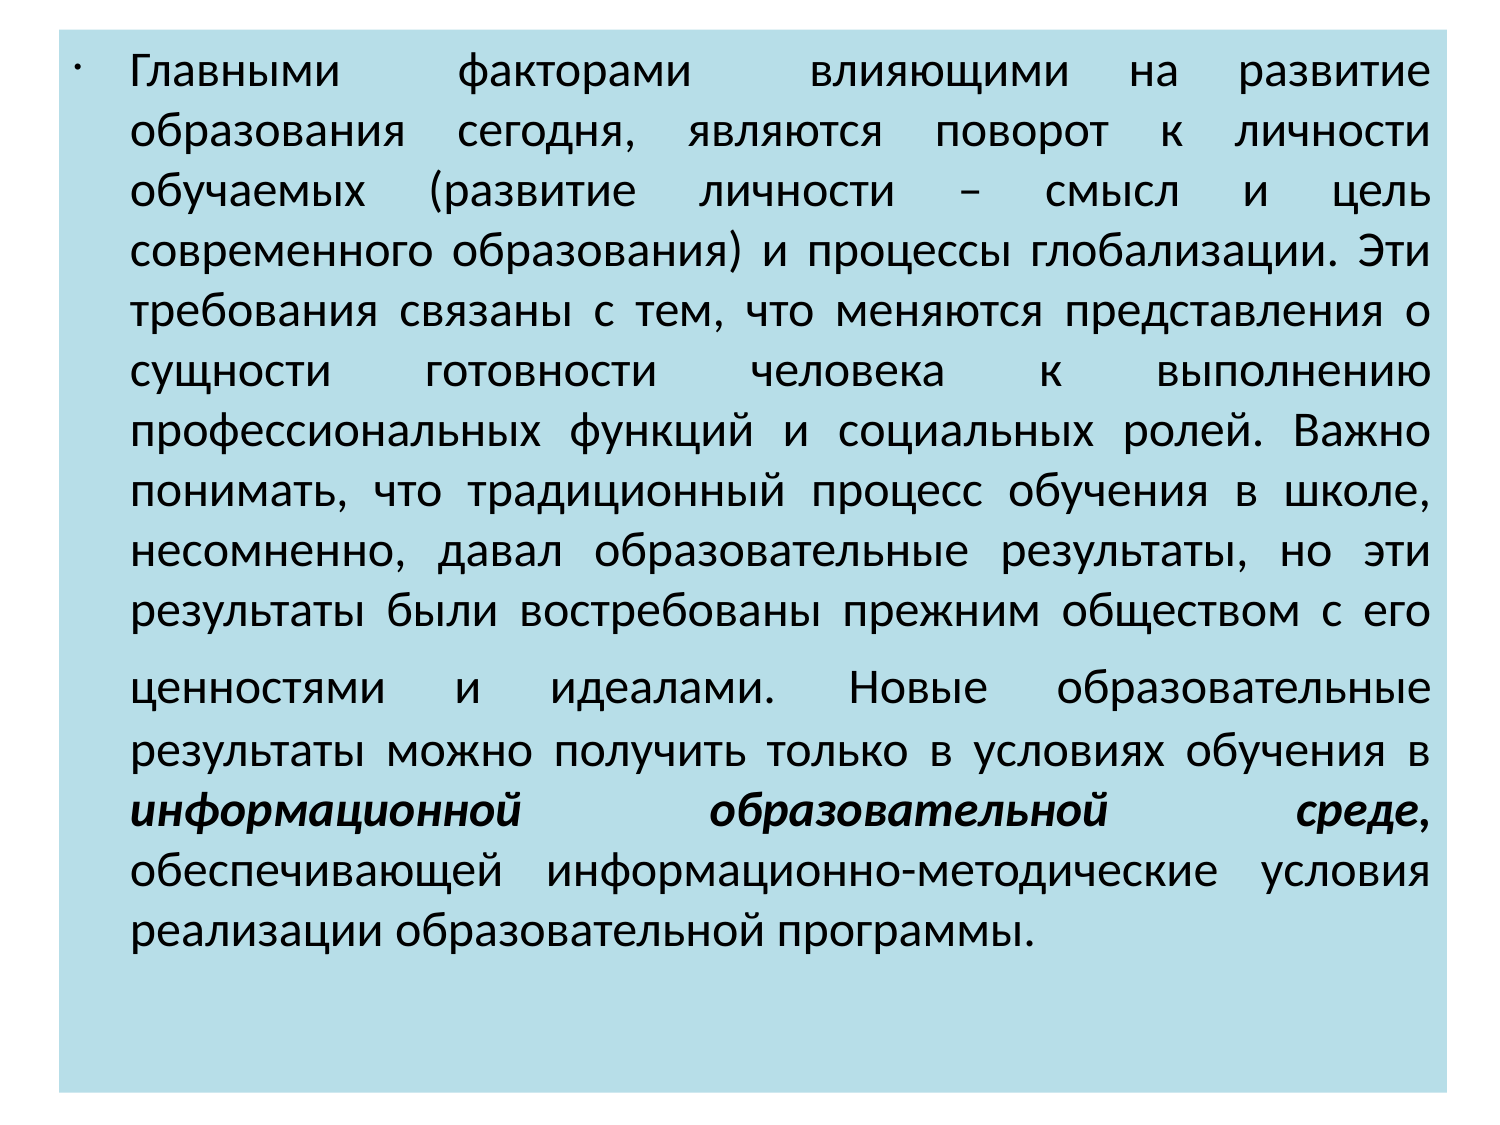

Главными факторами влияющими на развитие образования сегодня, являются поворот к личности обучаемых (развитие личности – смысл и цель современного образования) и процессы глобализации. Эти требования связаны с тем, что меняются представления о сущности готовности человека к выполнению профессиональных функций и социальных ролей. Важно понимать, что традиционный процесс обучения в школе, несомненно, давал образовательные результаты, но эти результаты были востребованы прежним обществом с его ценностями и идеалами. Новые образовательные результаты можно получить только в условиях обучения в информационной образовательной среде, обеспечивающей информационно-методические условия реализации образовательной программы.
# Традиционный процесс обучения в школе, несомненно, давал образовательные результаты, но эти результаты были востребованы прежним обществом с его ценн